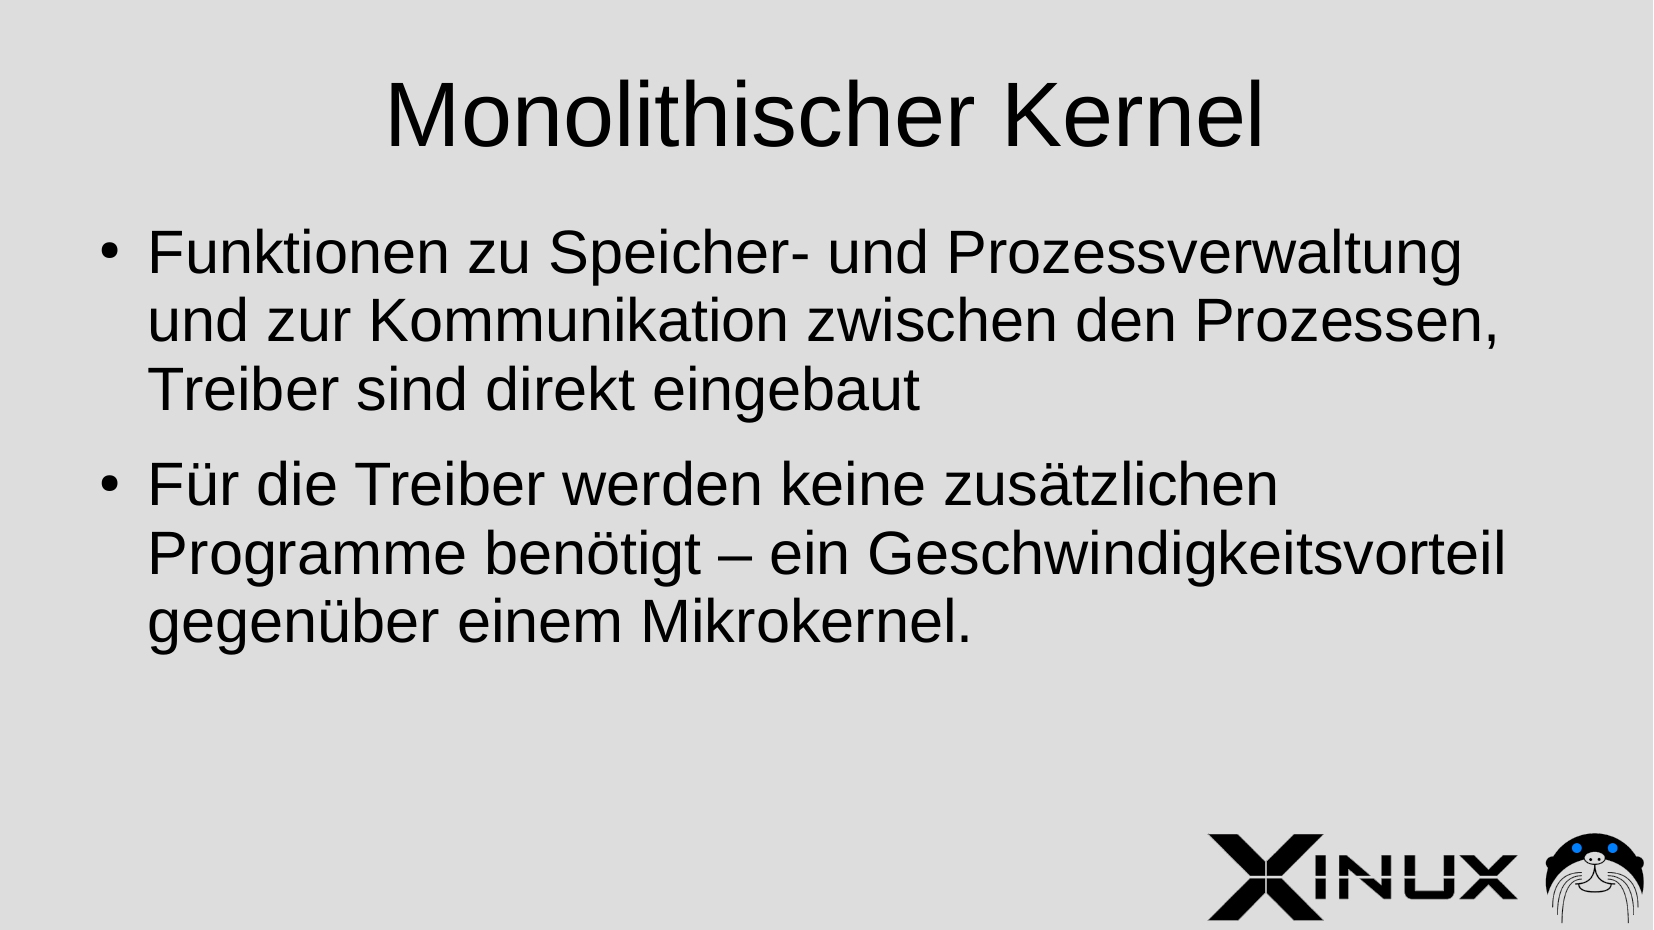

# Monolithischer Kernel
Funktionen zu Speicher- und Prozessverwaltung und zur Kommunikation zwischen den Prozessen, Treiber sind direkt eingebaut
Für die Treiber werden keine zusätzlichen Programme benötigt – ein Geschwindigkeitsvorteil gegenüber einem Mikrokernel.